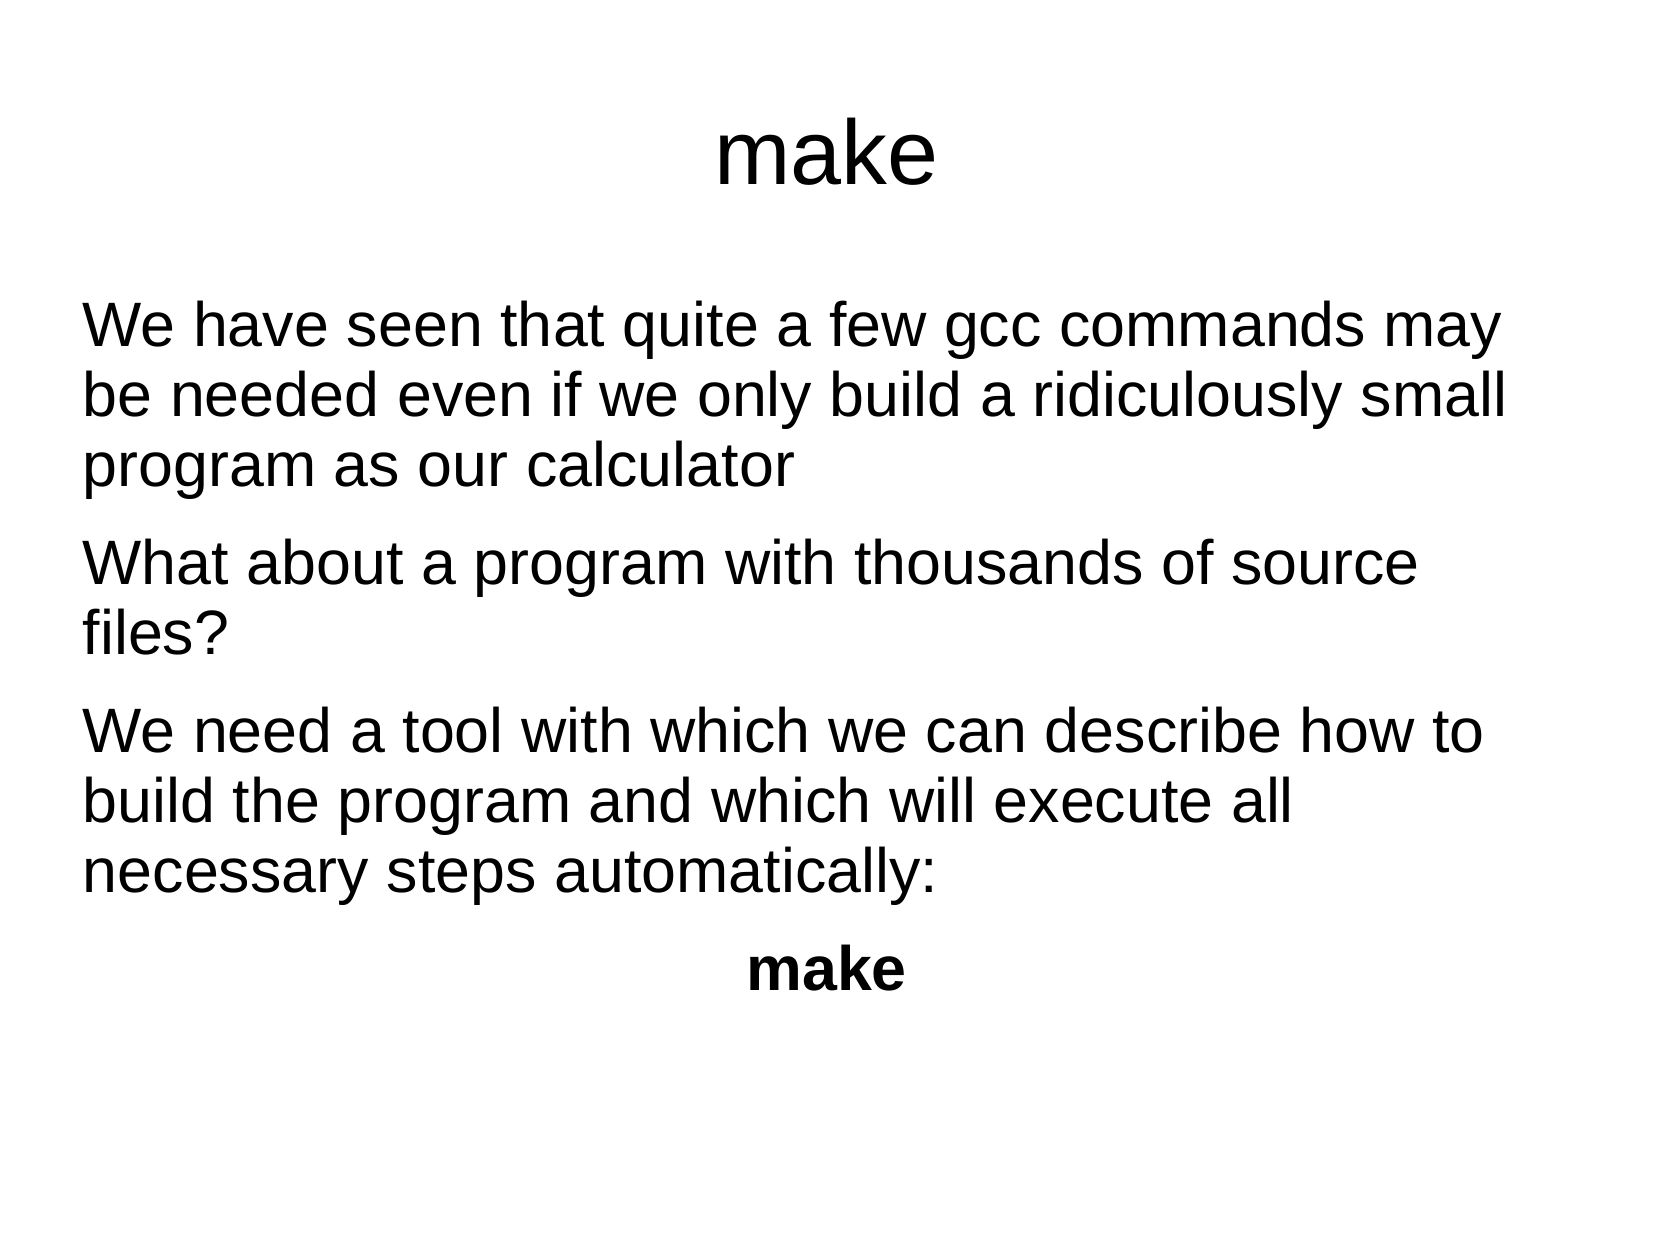

# make
We have seen that quite a few gcc commands may be needed even if we only build a ridiculously small program as our calculator
What about a program with thousands of source files?
We need a tool with which we can describe how to build the program and which will execute all necessary steps automatically:
make